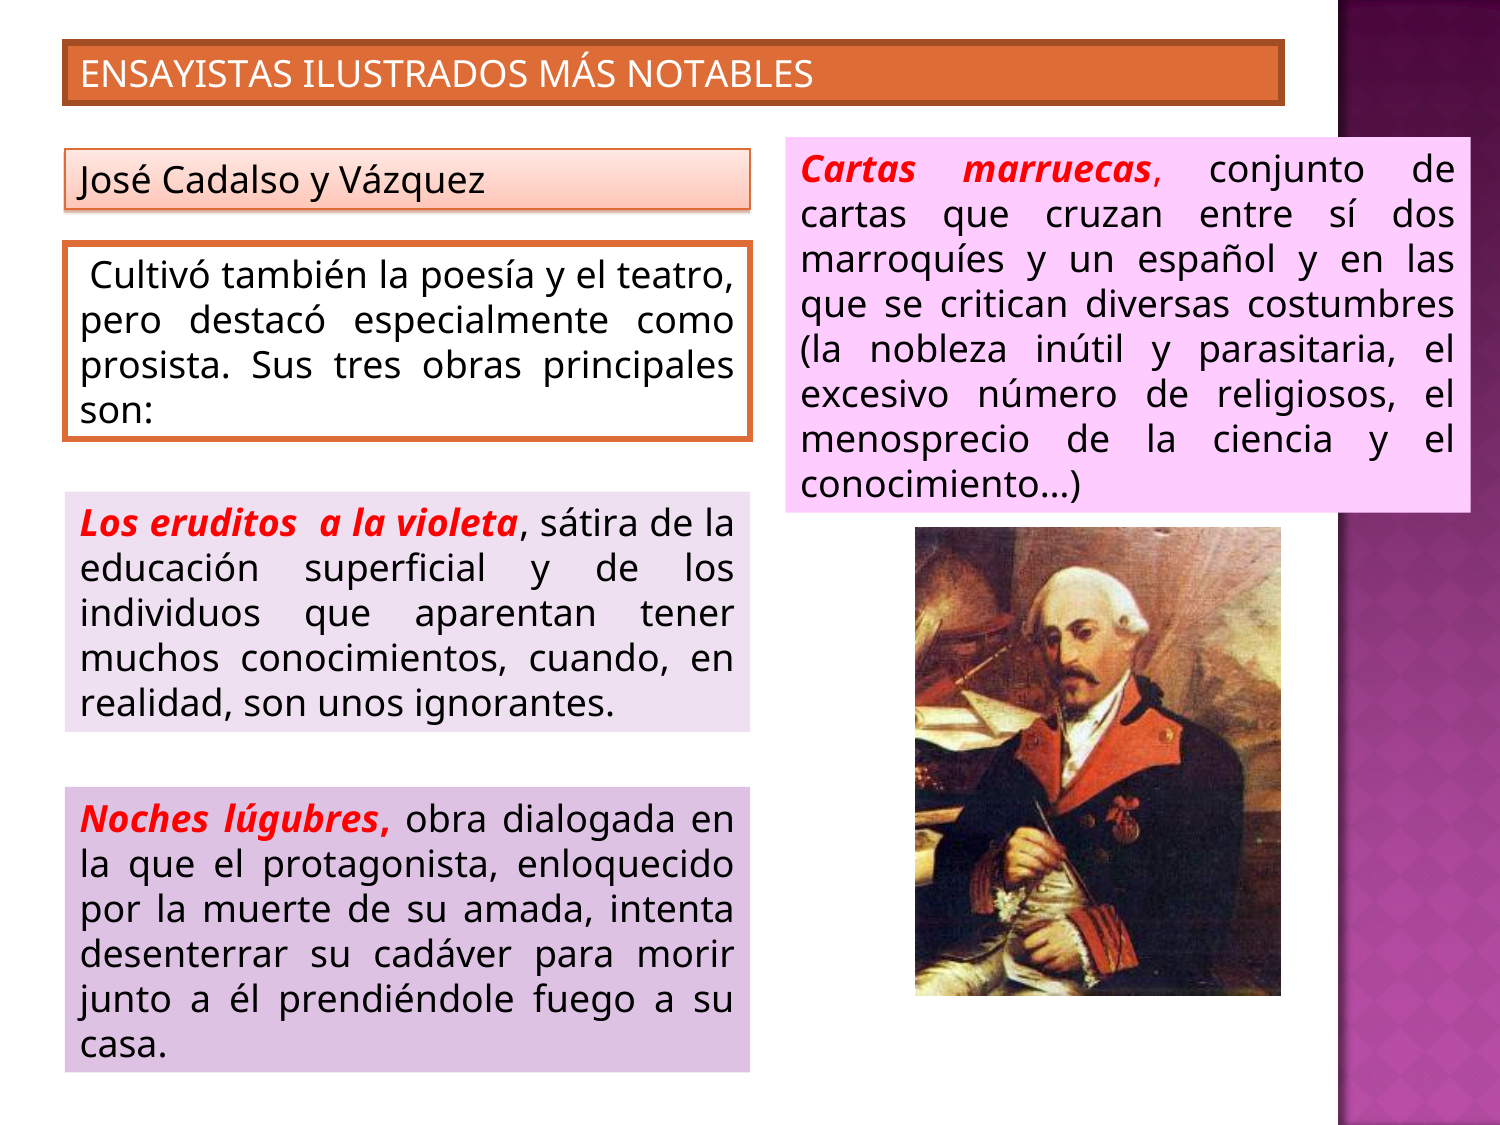

ENSAYISTAS ILUSTRADOS MÁS NOTABLES
Cartas marruecas, conjunto de cartas que cruzan entre sí dos marroquíes y un español y en las que se critican diversas costumbres (la nobleza inútil y parasitaria, el excesivo número de religiosos, el menosprecio de la ciencia y el conocimiento…)
José Cadalso y Vázquez
 Cultivó también la poesía y el teatro, pero destacó especialmente como prosista. Sus tres obras principales son:
Los eruditos a la violeta, sátira de la educación superficial y de los individuos que aparentan tener muchos conocimientos, cuando, en realidad, son unos ignorantes.
Noches lúgubres, obra dialogada en la que el protagonista, enloquecido por la muerte de su amada, intenta desenterrar su cadáver para morir junto a él prendiéndole fuego a su casa.